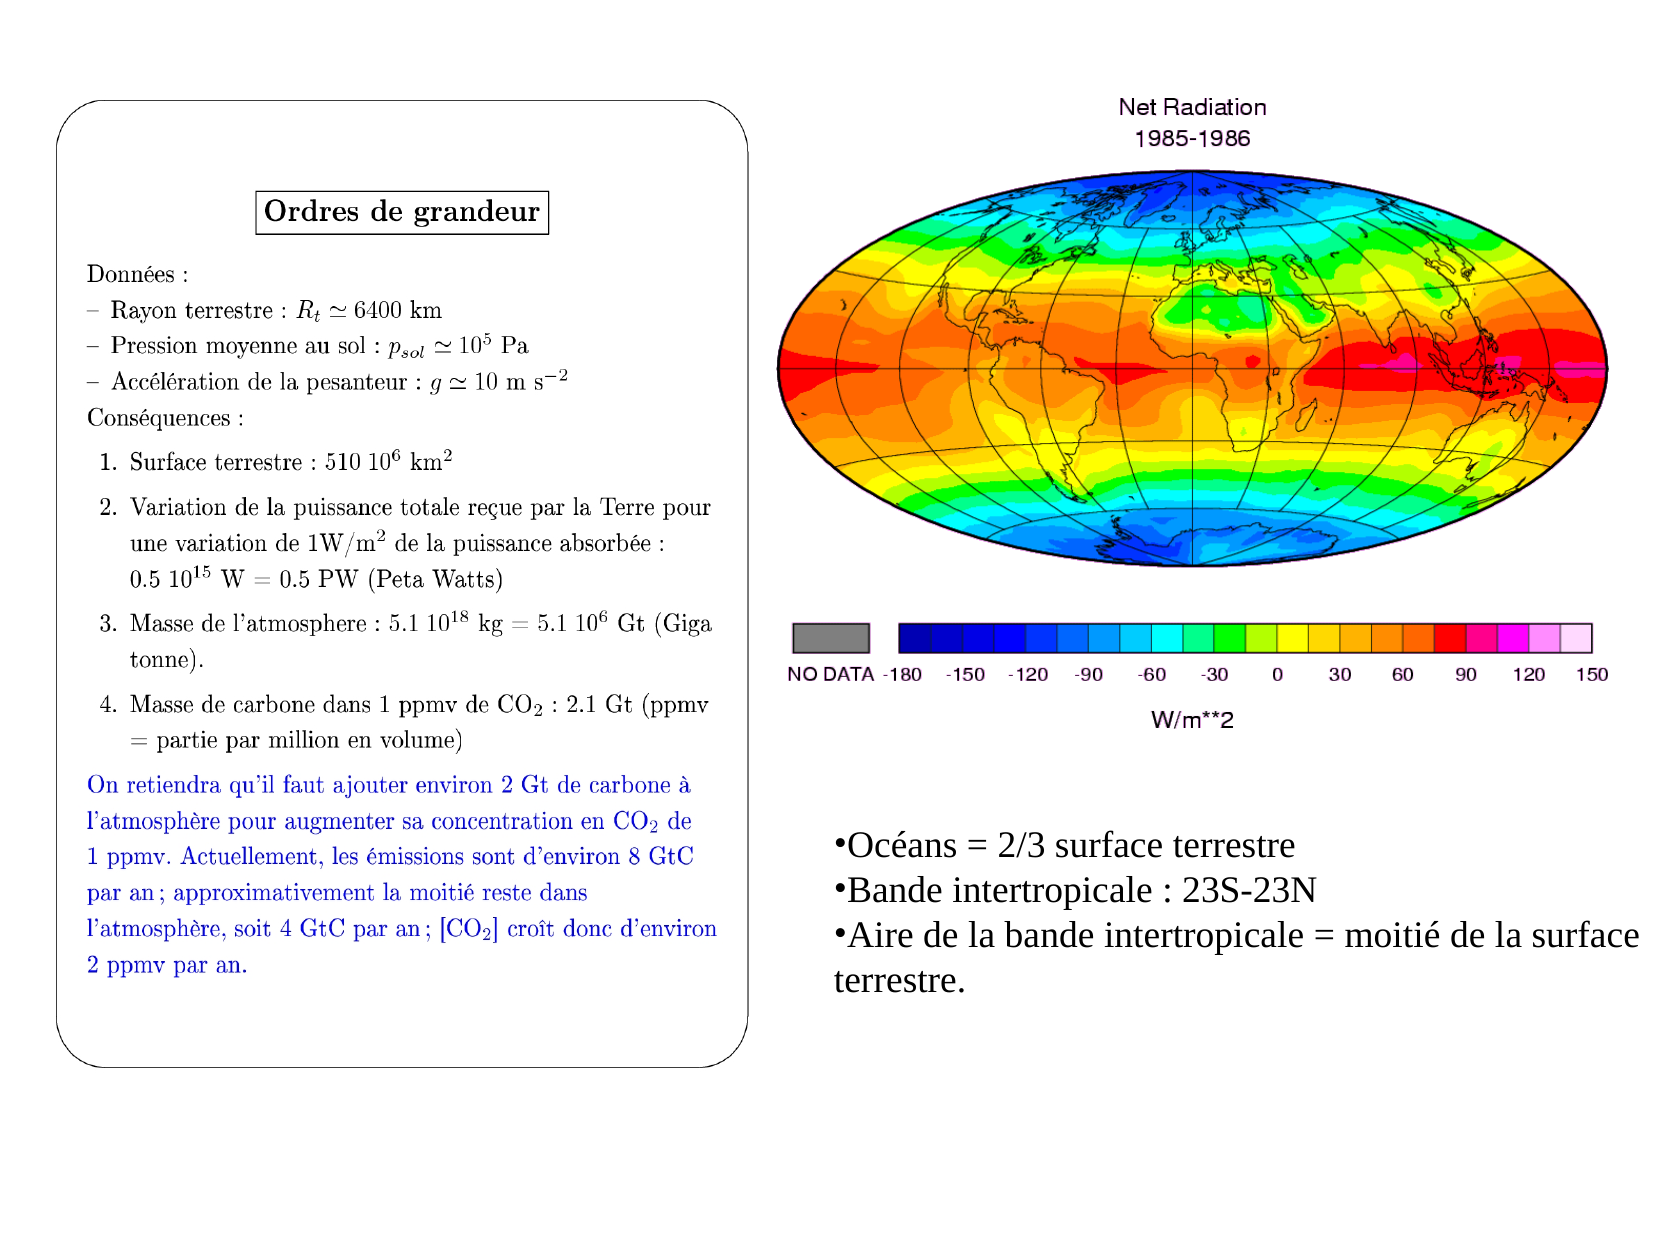

Océans = 2/3 surface terrestre
Bande intertropicale : 23S-23N
Aire de la bande intertropicale = moitié de la surface
terrestre.